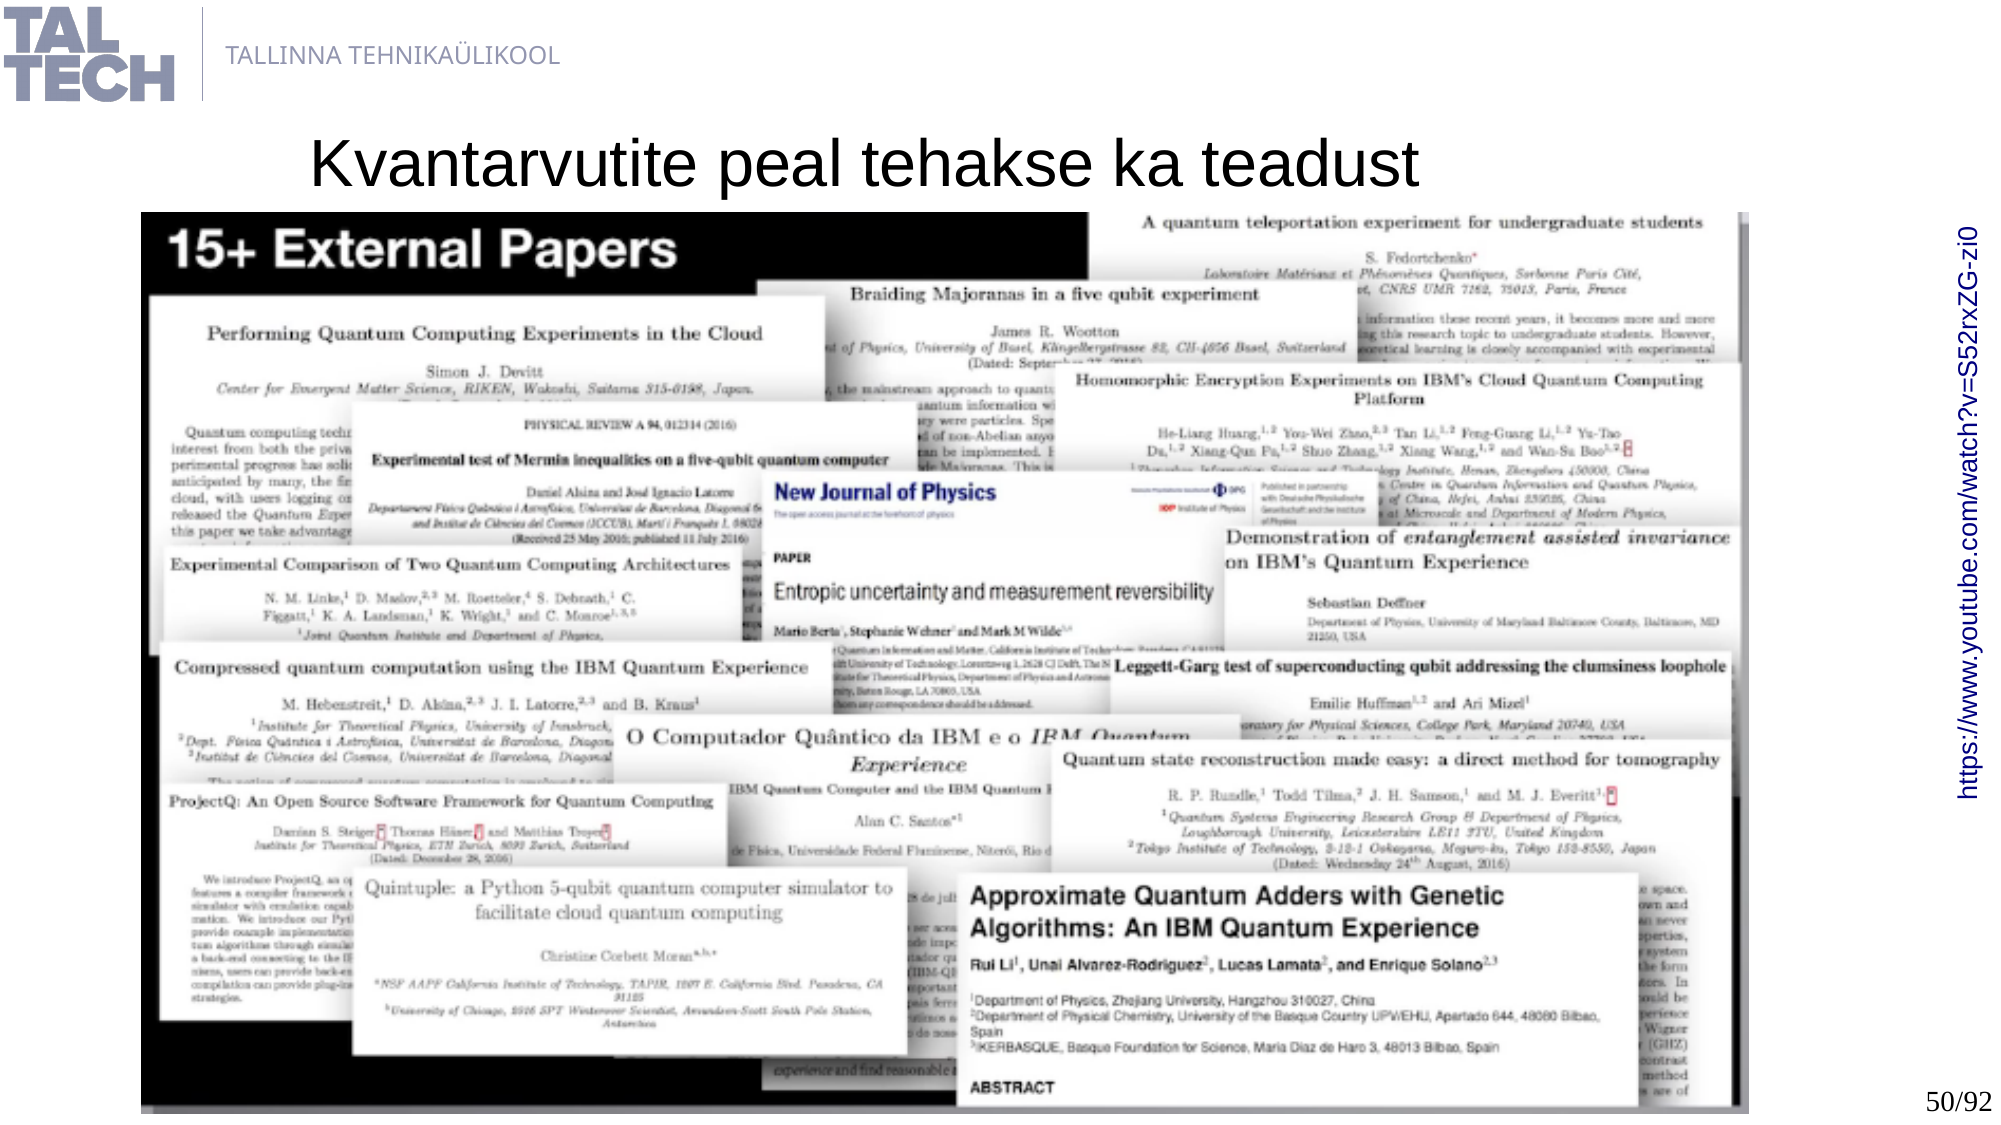

Kvantarvutite peal tehakse ka teadust
https://www.youtube.com/watch?v=S52rxZG-zi0
50